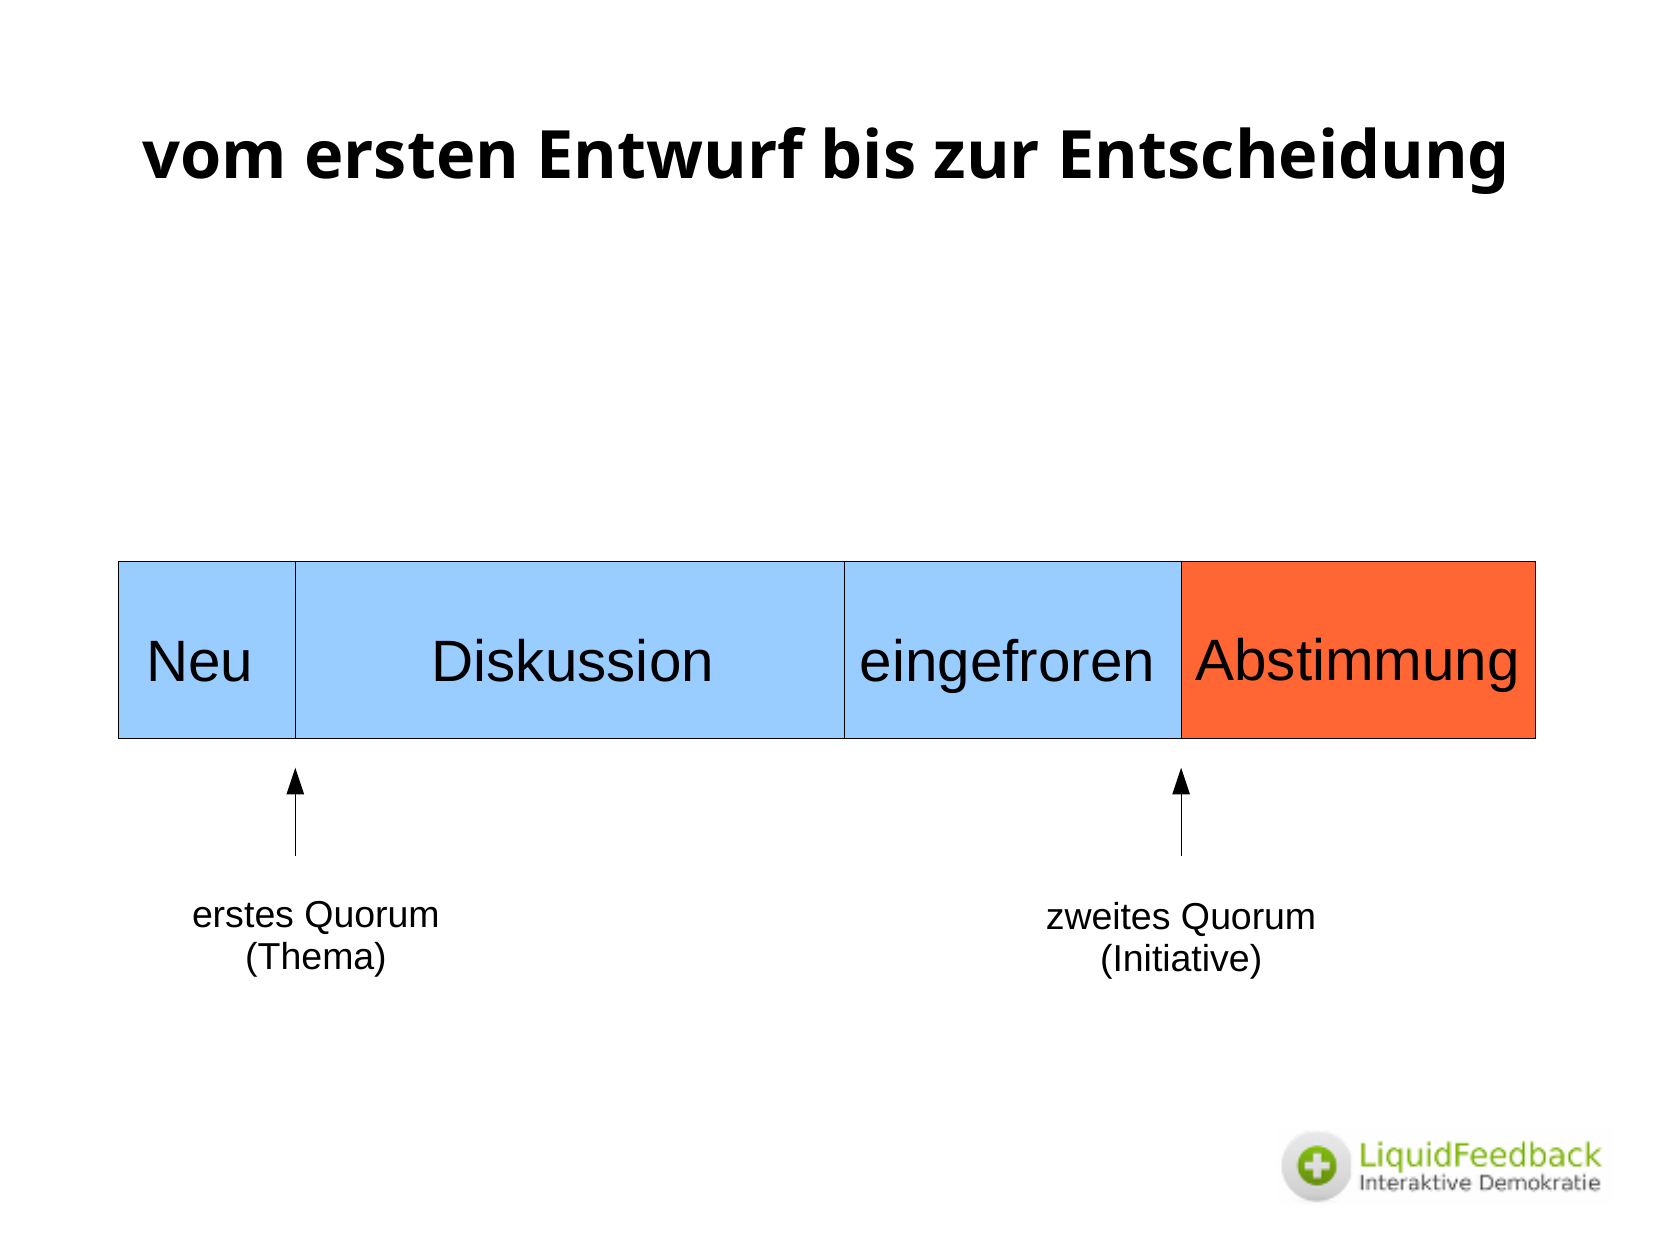

# vom ersten Entwurf bis zur Entscheidung
 Abstimmung
 Neu Diskussion eingefroren
erstes Quorum
(Thema)
zweites Quorum
(Initiative)